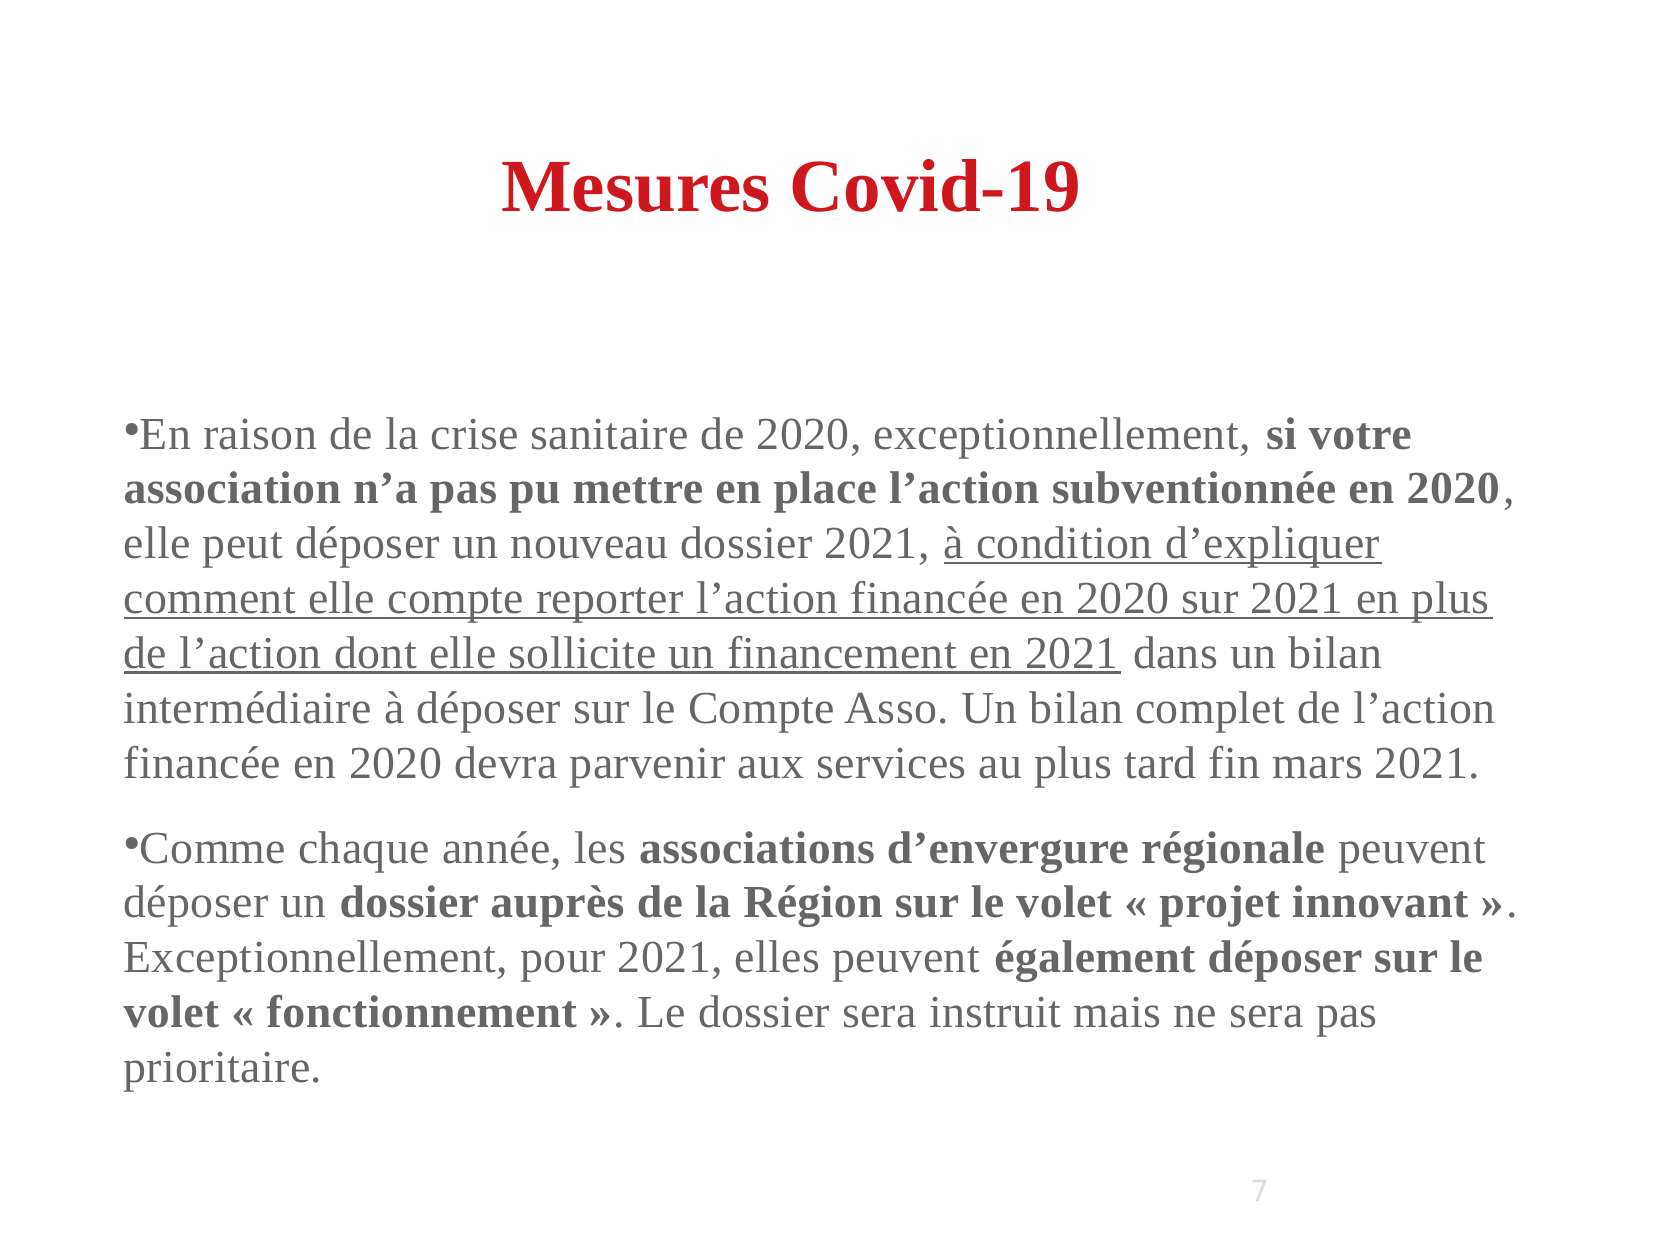

# Mesures Covid-19
En raison de la crise sanitaire de 2020, exceptionnellement, si votre association n’a pas pu mettre en place l’action subventionnée en 2020, elle peut déposer un nouveau dossier 2021, à condition d’expliquer comment elle compte reporter l’action financée en 2020 sur 2021 en plus de l’action dont elle sollicite un financement en 2021 dans un bilan intermédiaire à déposer sur le Compte Asso. Un bilan complet de l’action financée en 2020 devra parvenir aux services au plus tard fin mars 2021.
Comme chaque année, les associations d’envergure régionale peuvent déposer un dossier auprès de la Région sur le volet « projet innovant ». Exceptionnellement, pour 2021, elles peuvent également déposer sur le volet « fonctionnement ». Le dossier sera instruit mais ne sera pas prioritaire.